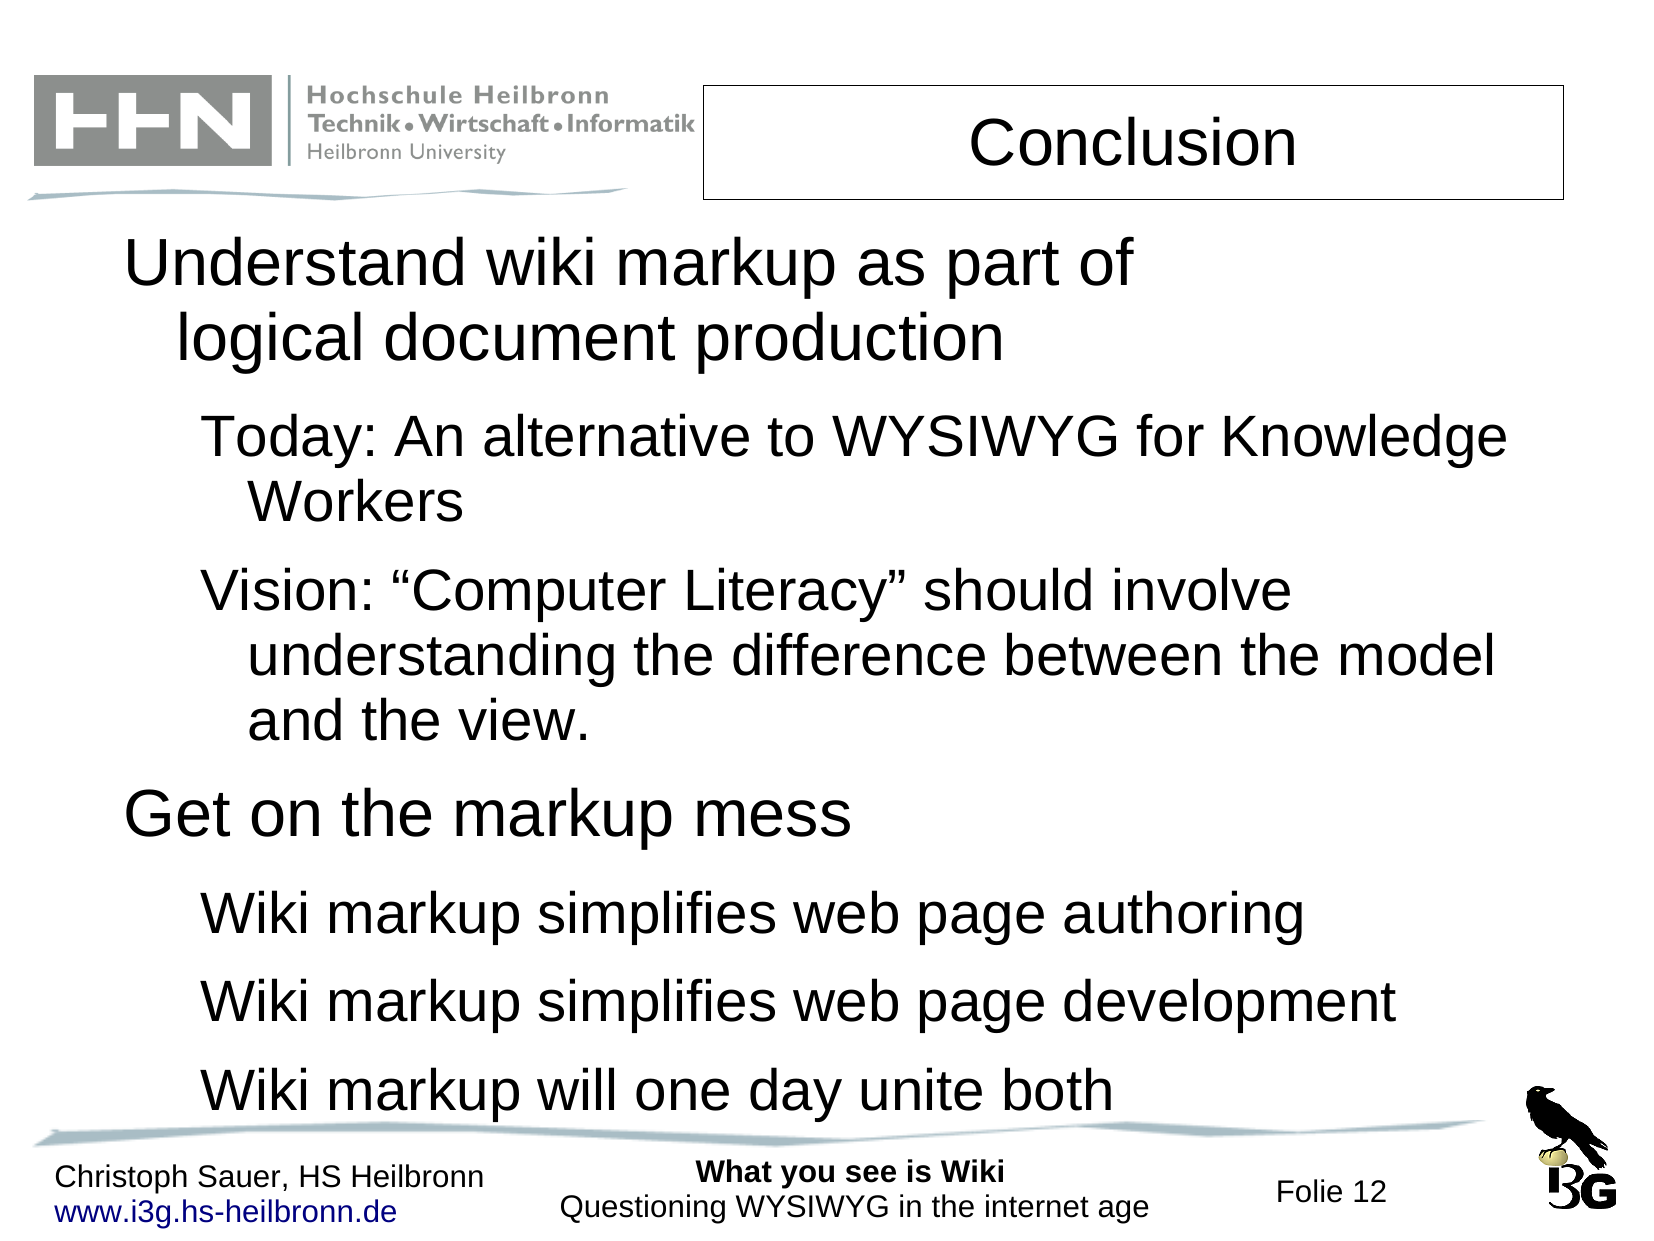

# Conclusion
Understand wiki markup as part of
logical document production
Today: An alternative to WYSIWYG for Knowledge Workers
Vision: “Computer Literacy” should involve understanding the difference between the model and the view.
Get on the markup mess
Wiki markup simplifies web page authoring
Wiki markup simplifies web page development
Wiki markup will one day unite both